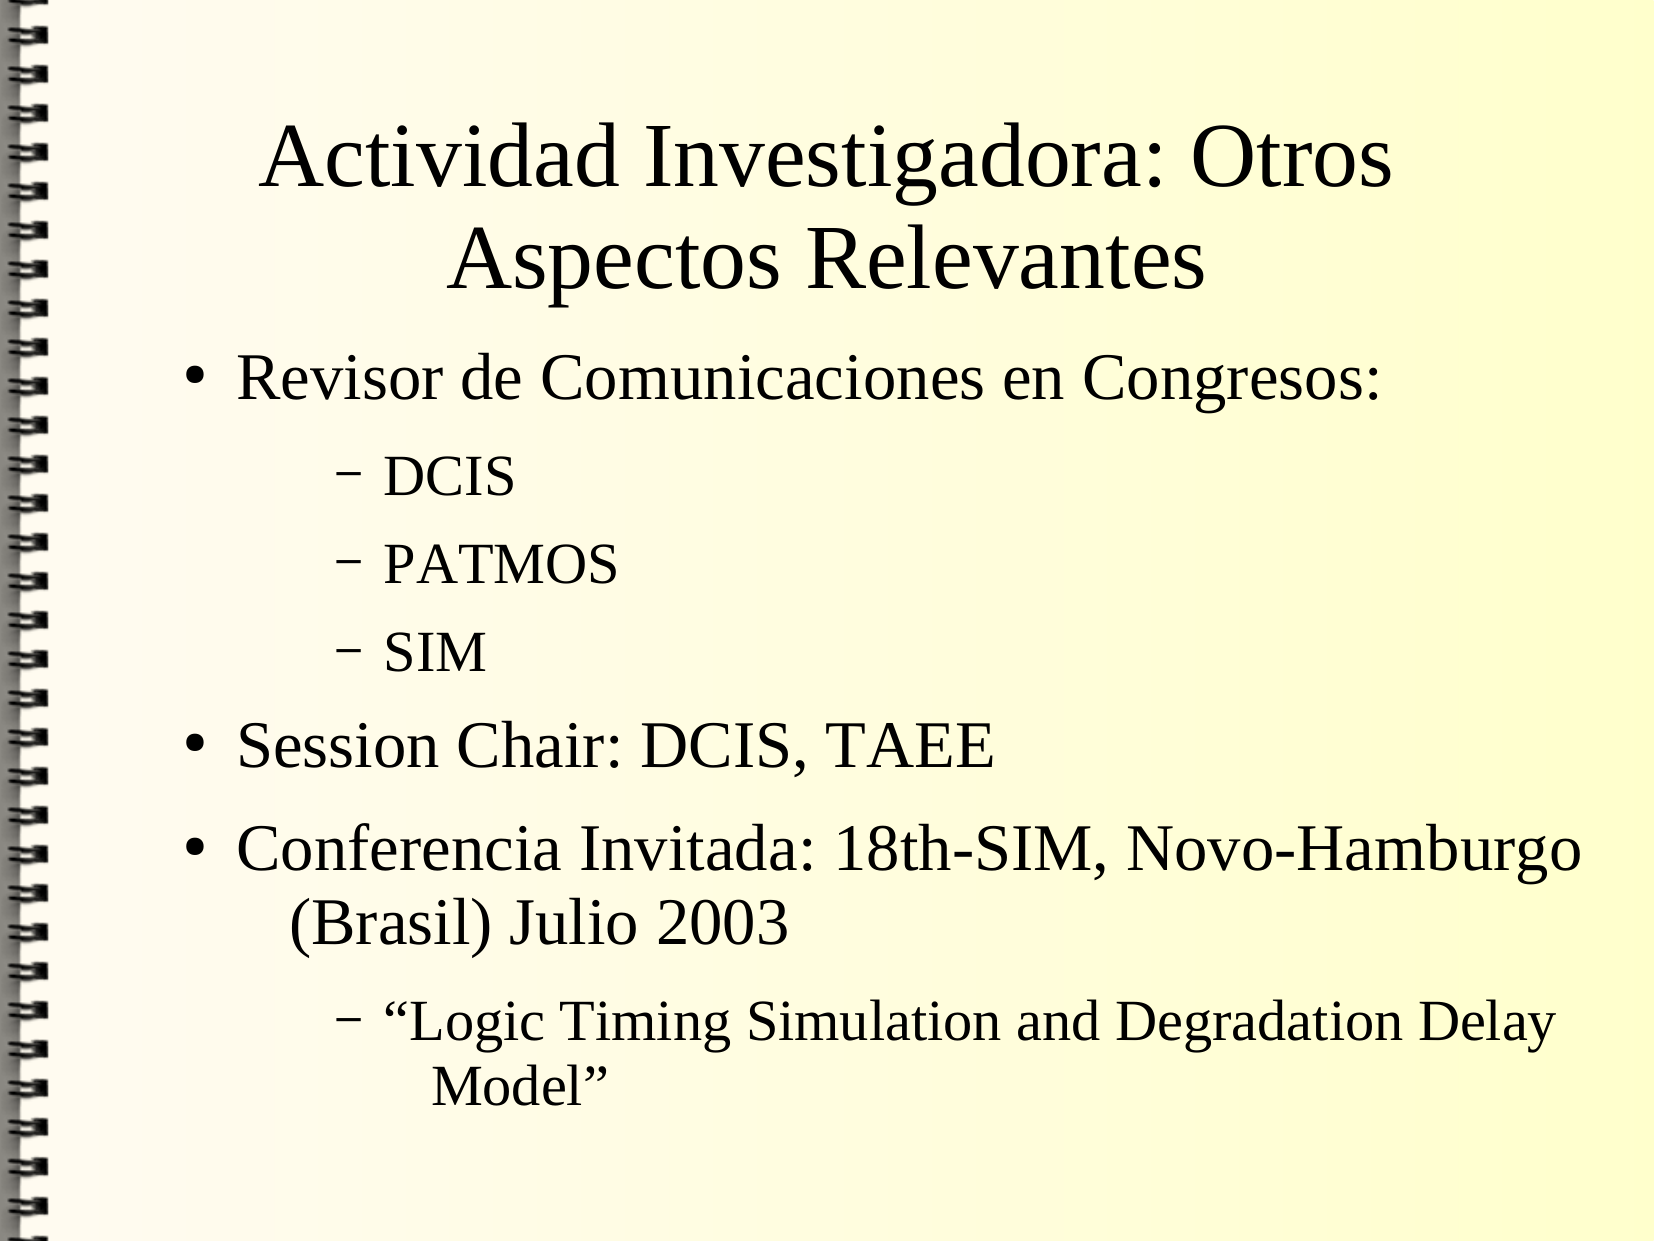

# Actividad Investigadora: Otros Aspectos Relevantes
Revisor de Comunicaciones en Congresos:
DCIS
PATMOS
SIM
Session Chair: DCIS, TAEE
Conferencia Invitada: 18th-SIM, Novo-Hamburgo (Brasil) Julio 2003
“Logic Timing Simulation and Degradation Delay Model”